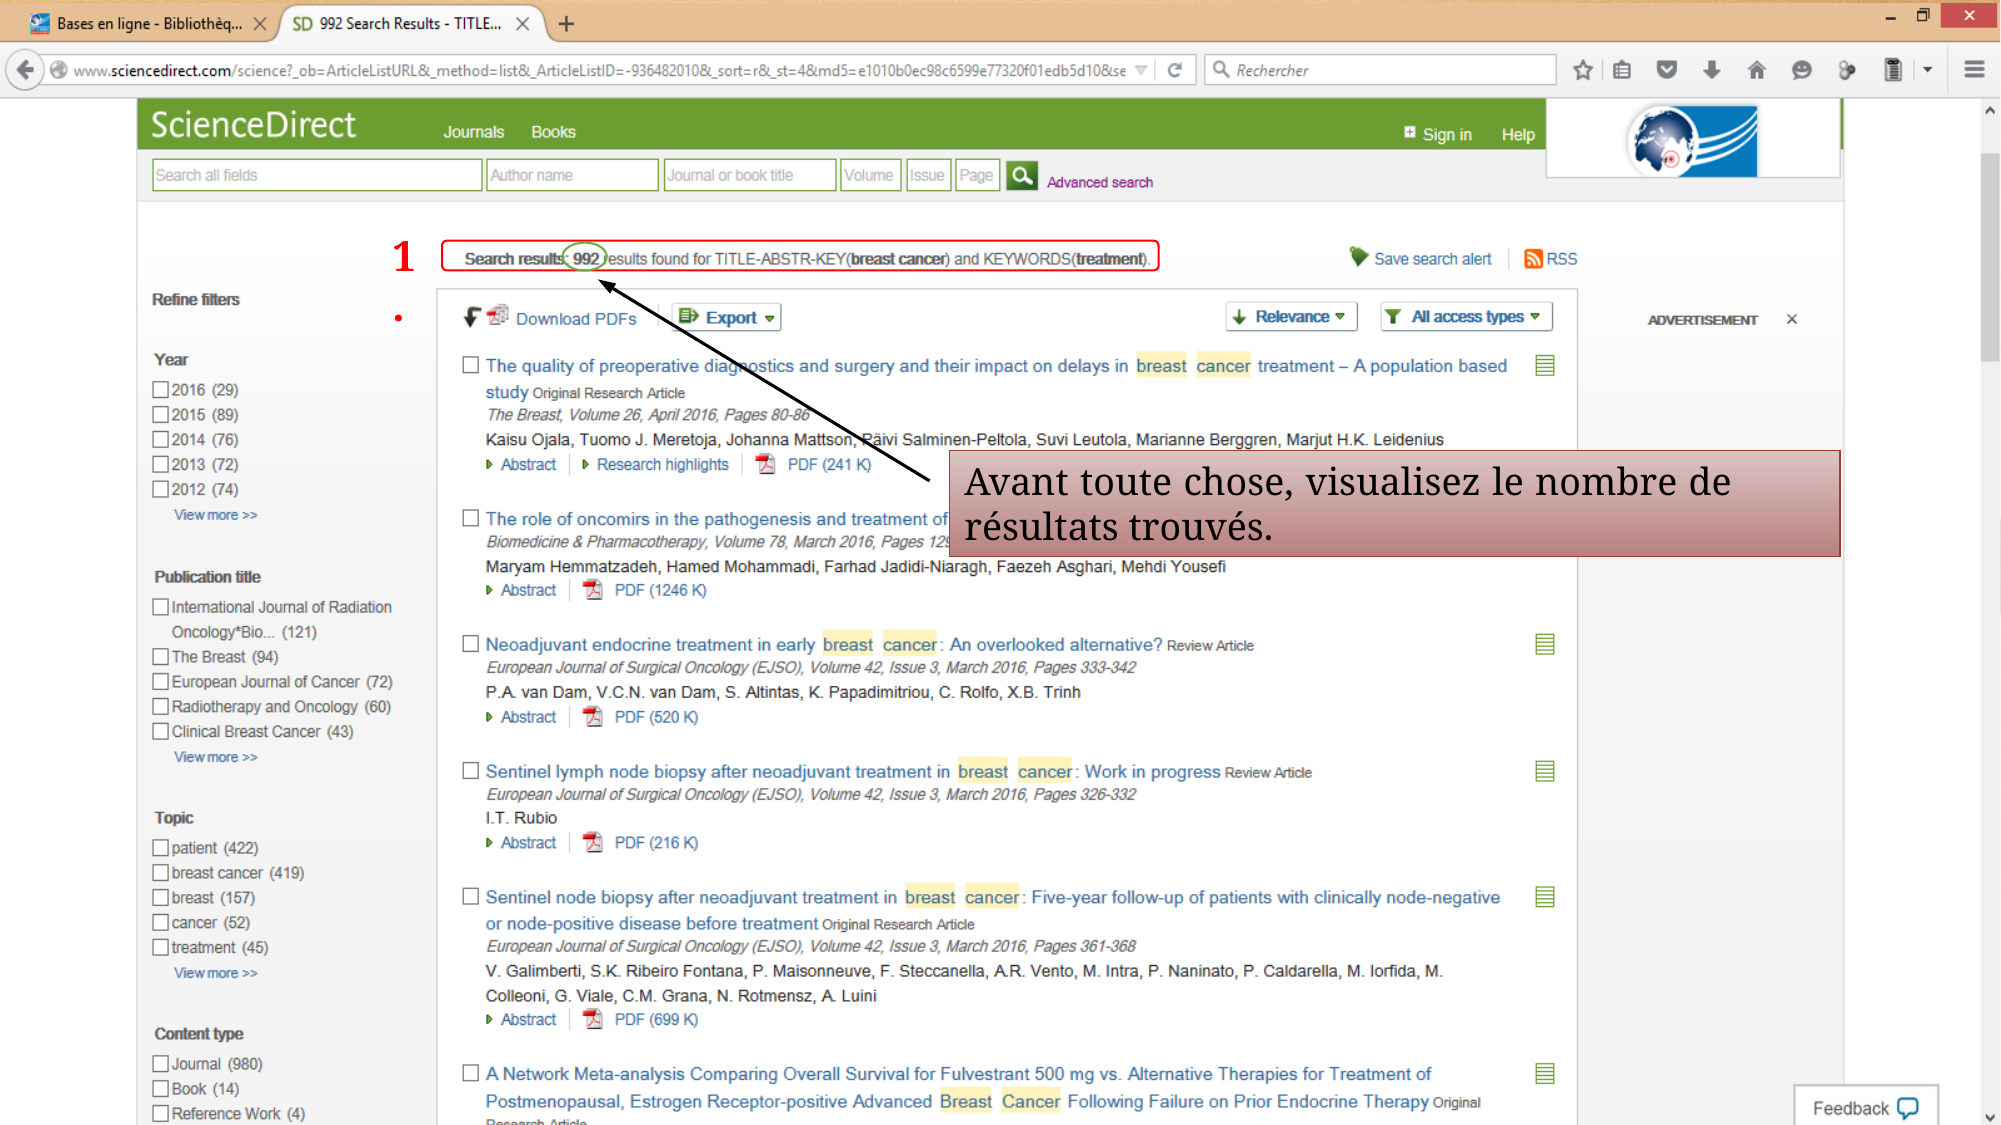

1.
Avant toute chose, visualisez le nombre de résultats trouvés.